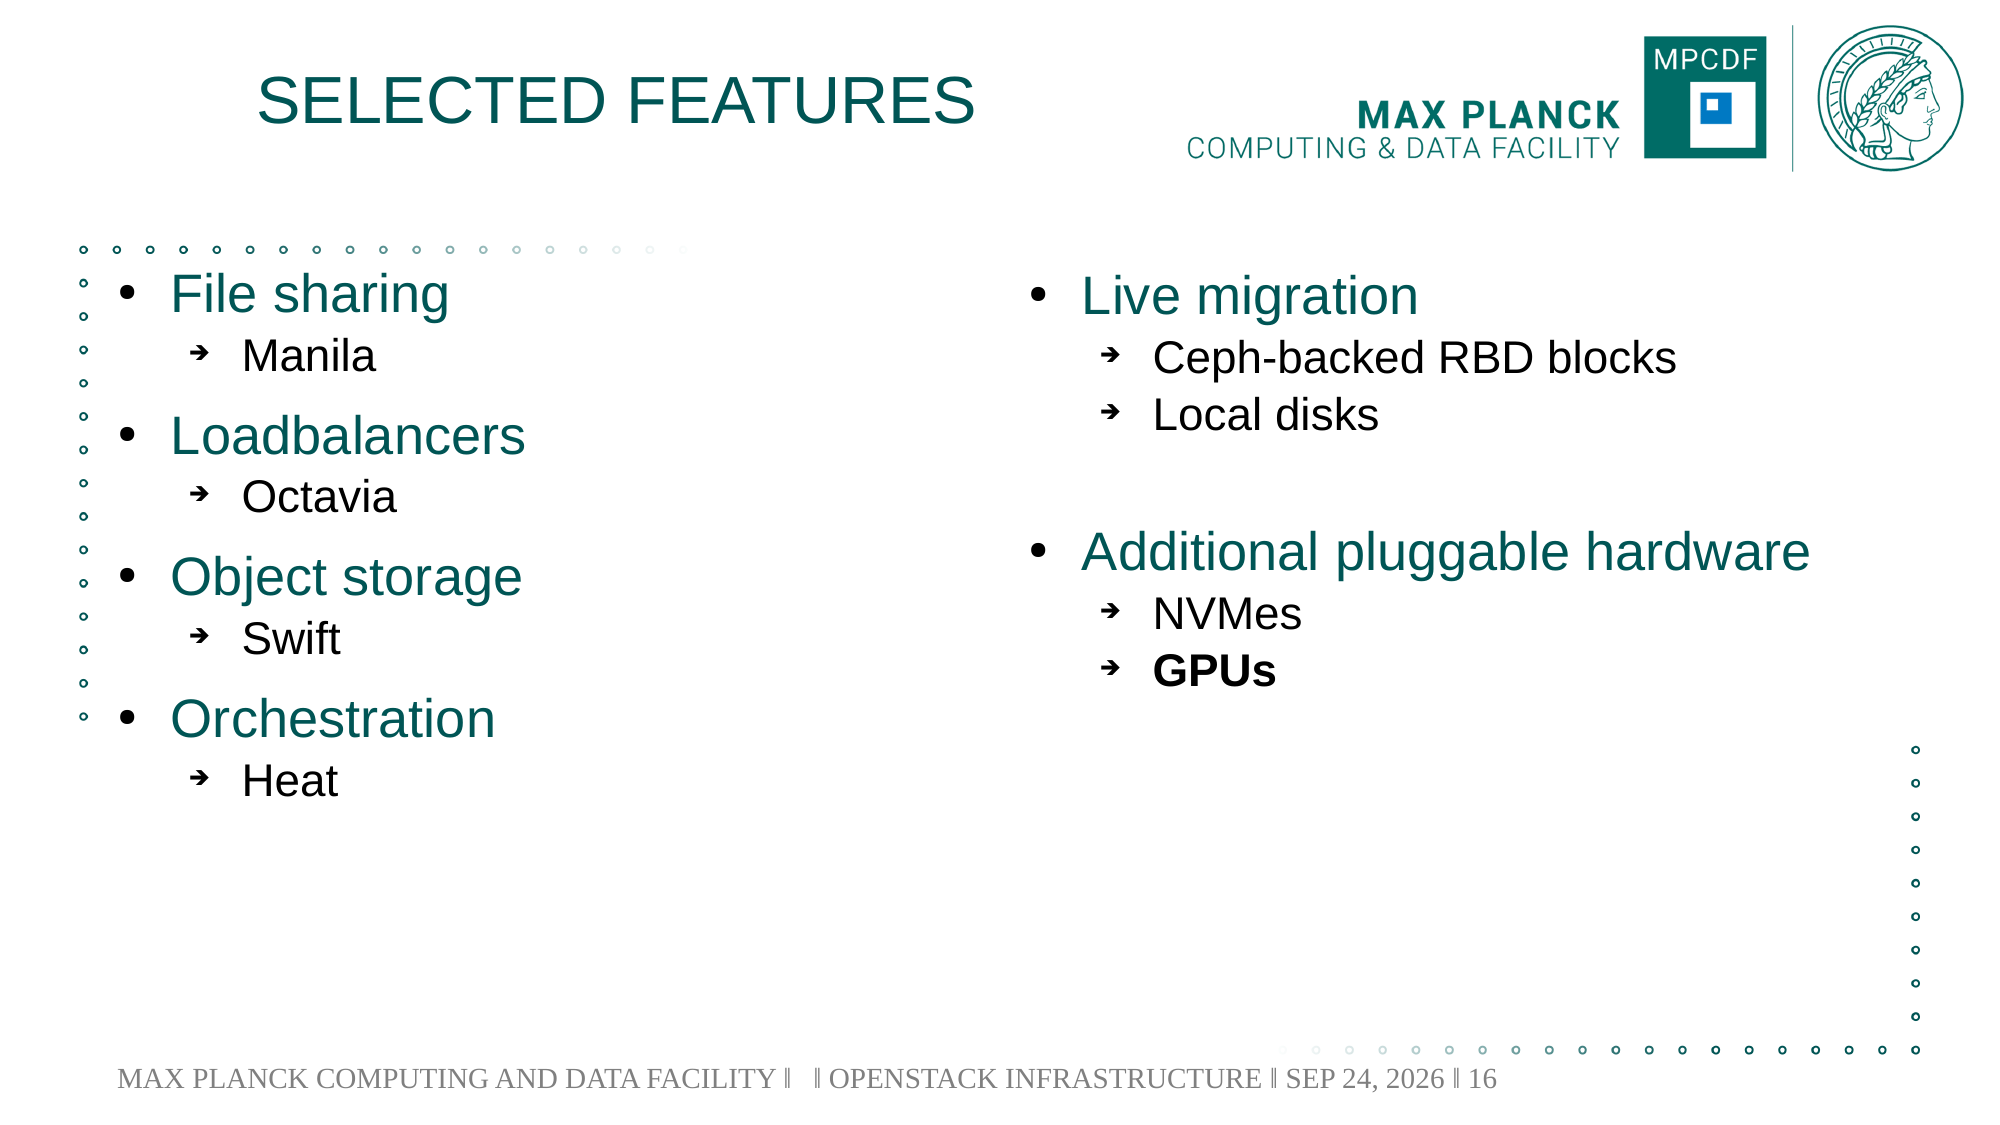

# Selected features
File sharing
Manila
Loadbalancers
Octavia
Object storage
Swift
Orchestration
Heat
Live migration
Ceph-backed RBD blocks
Local disks
Additional pluggable hardware
NVMes
GPUs
OpenStack Infrastructure